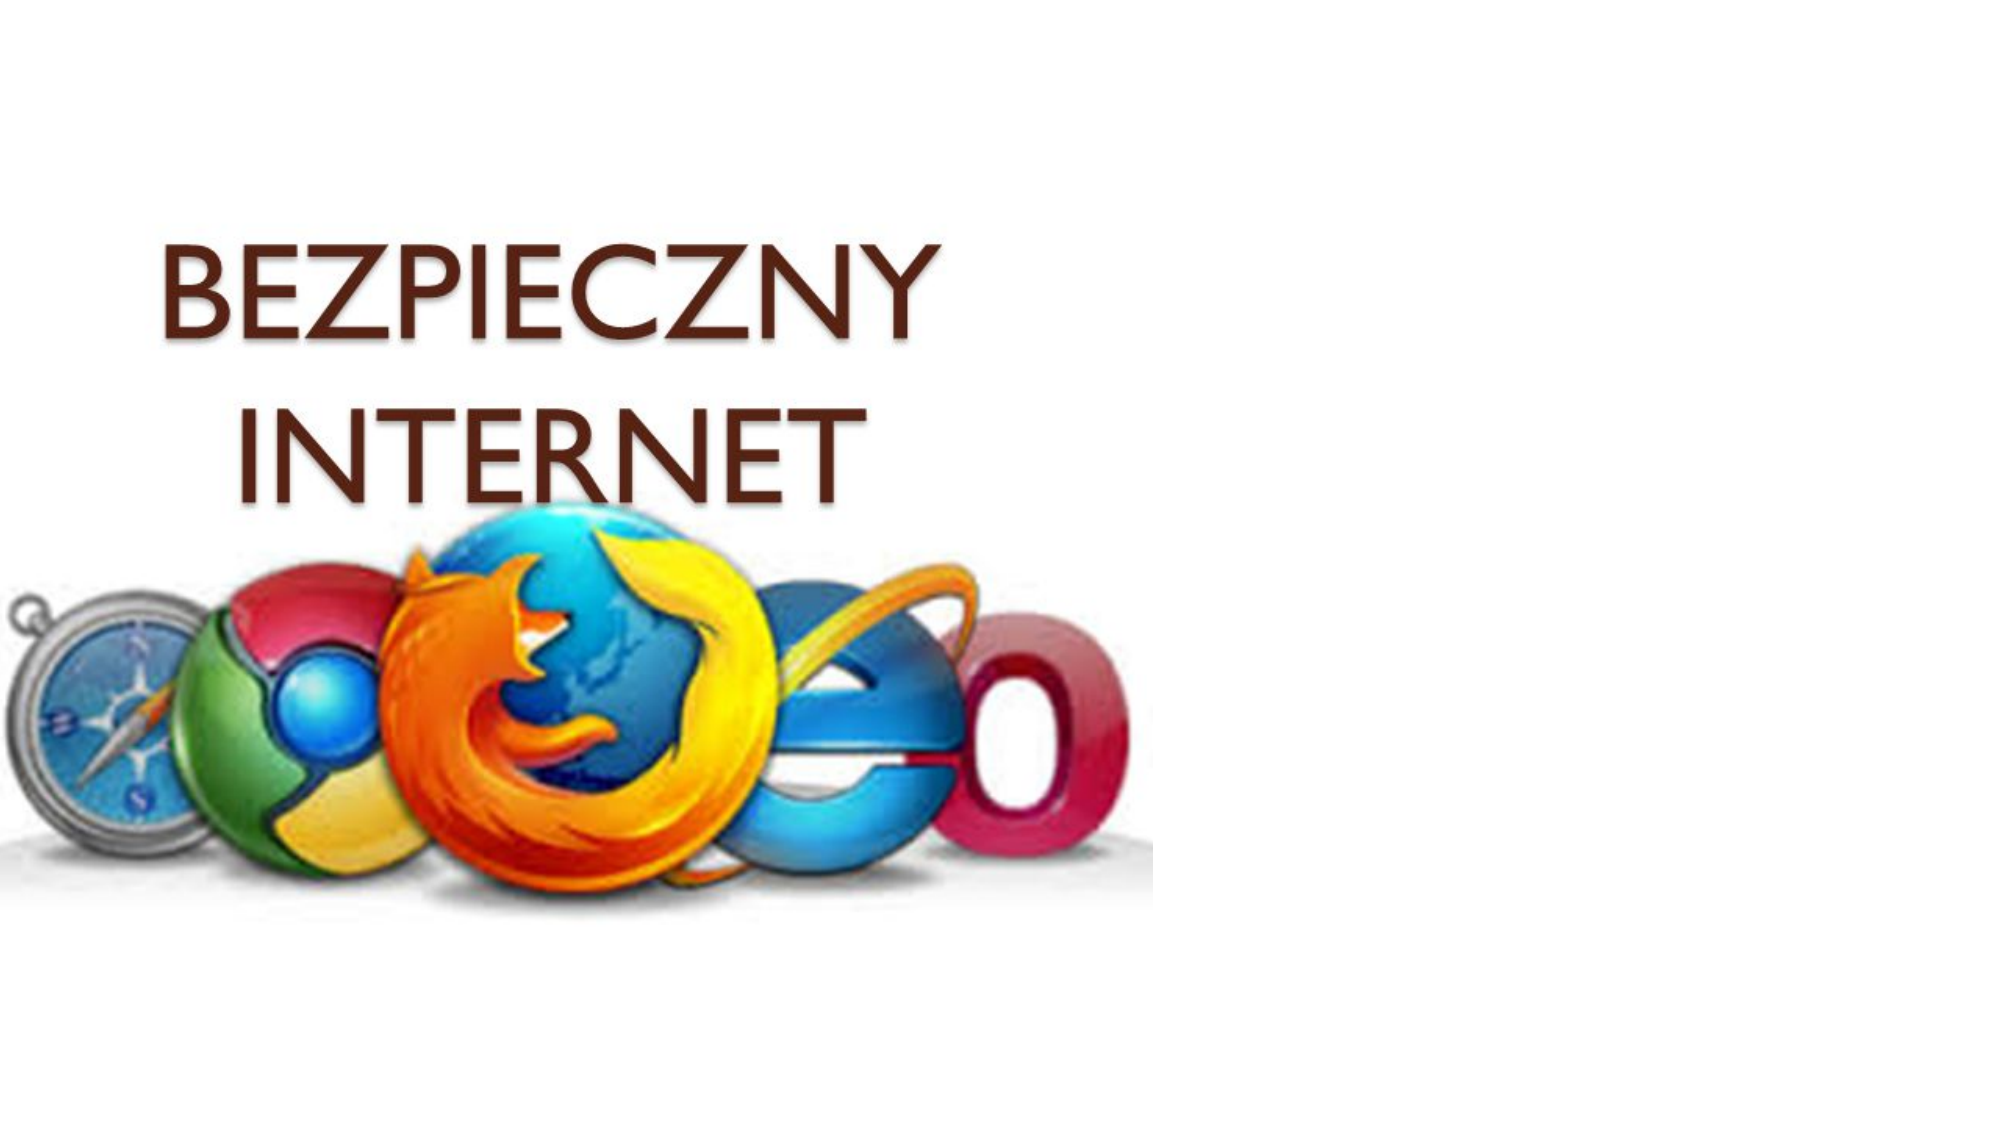

# BEZPIECZEŃSTWO W SIECI
Lena Ryba klasa VI b